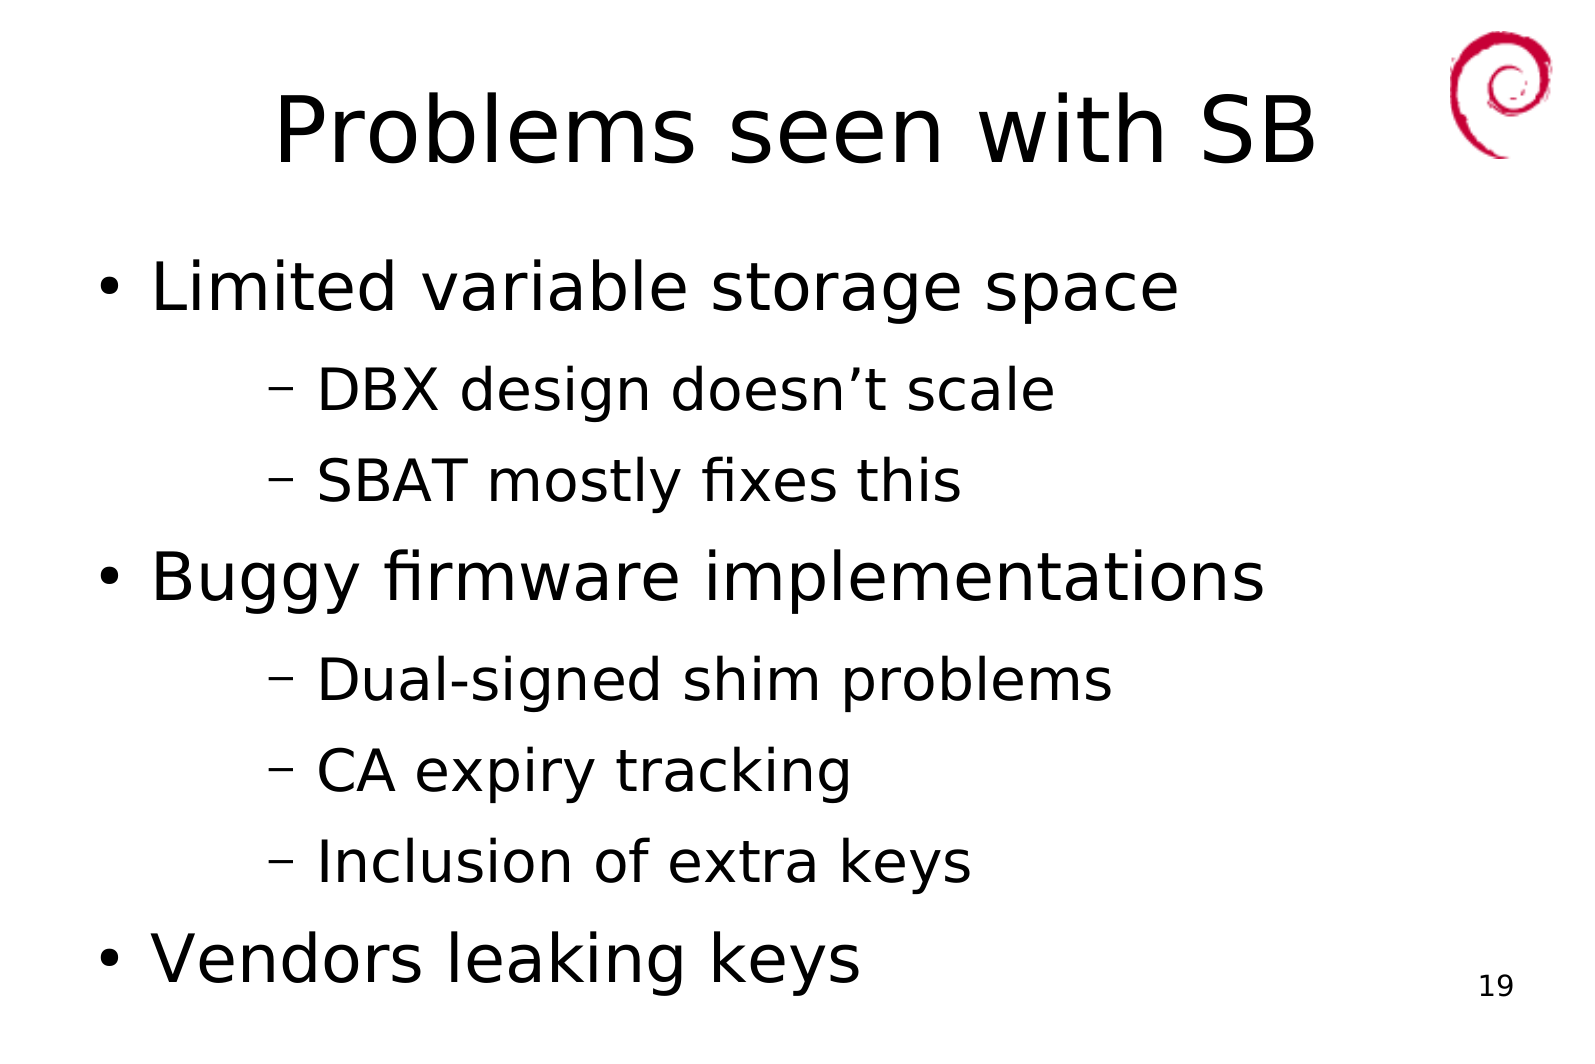

# Problems seen with SB
Limited variable storage space
DBX design doesn’t scale
SBAT mostly fixes this
Buggy firmware implementations
Dual-signed shim problems
CA expiry tracking
Inclusion of extra keys
Vendors leaking keys
19